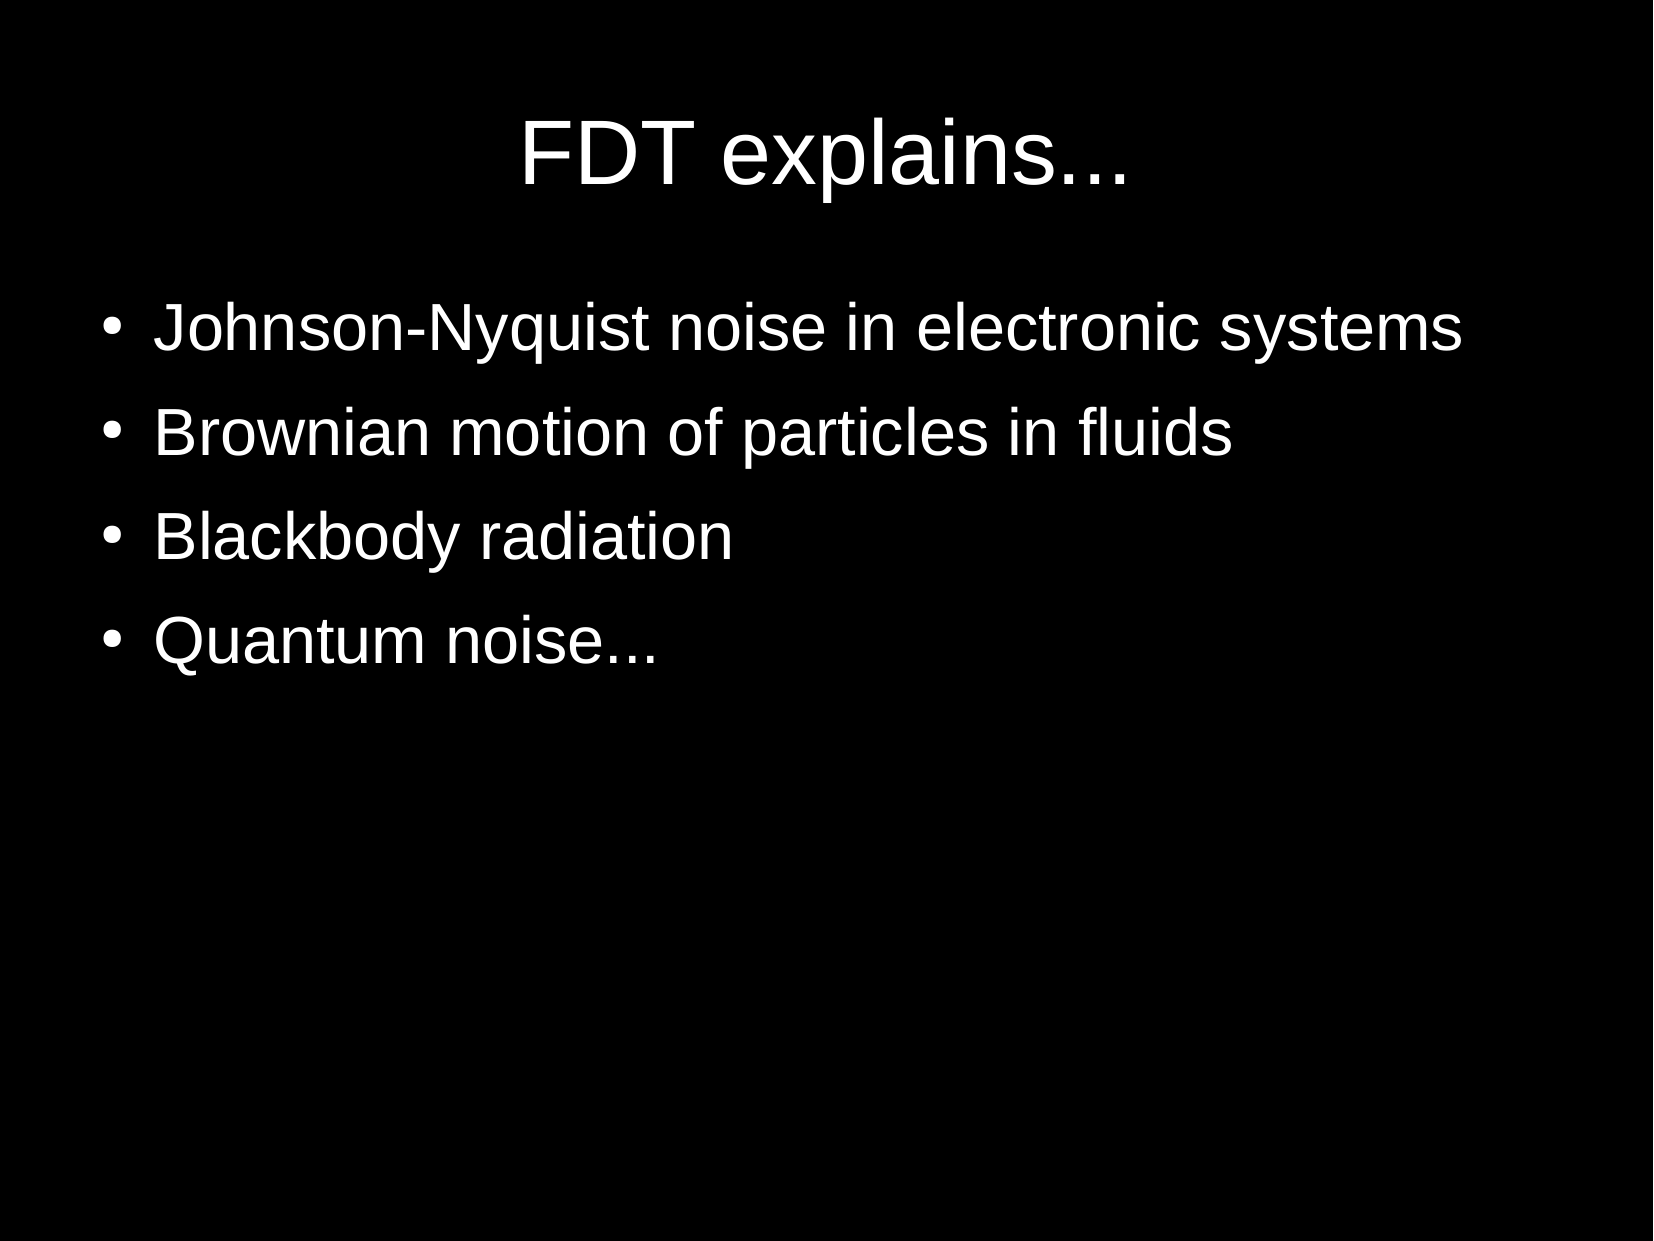

# FDT explains...
Johnson-Nyquist noise in electronic systems
Brownian motion of particles in fluids
Blackbody radiation
Quantum noise...